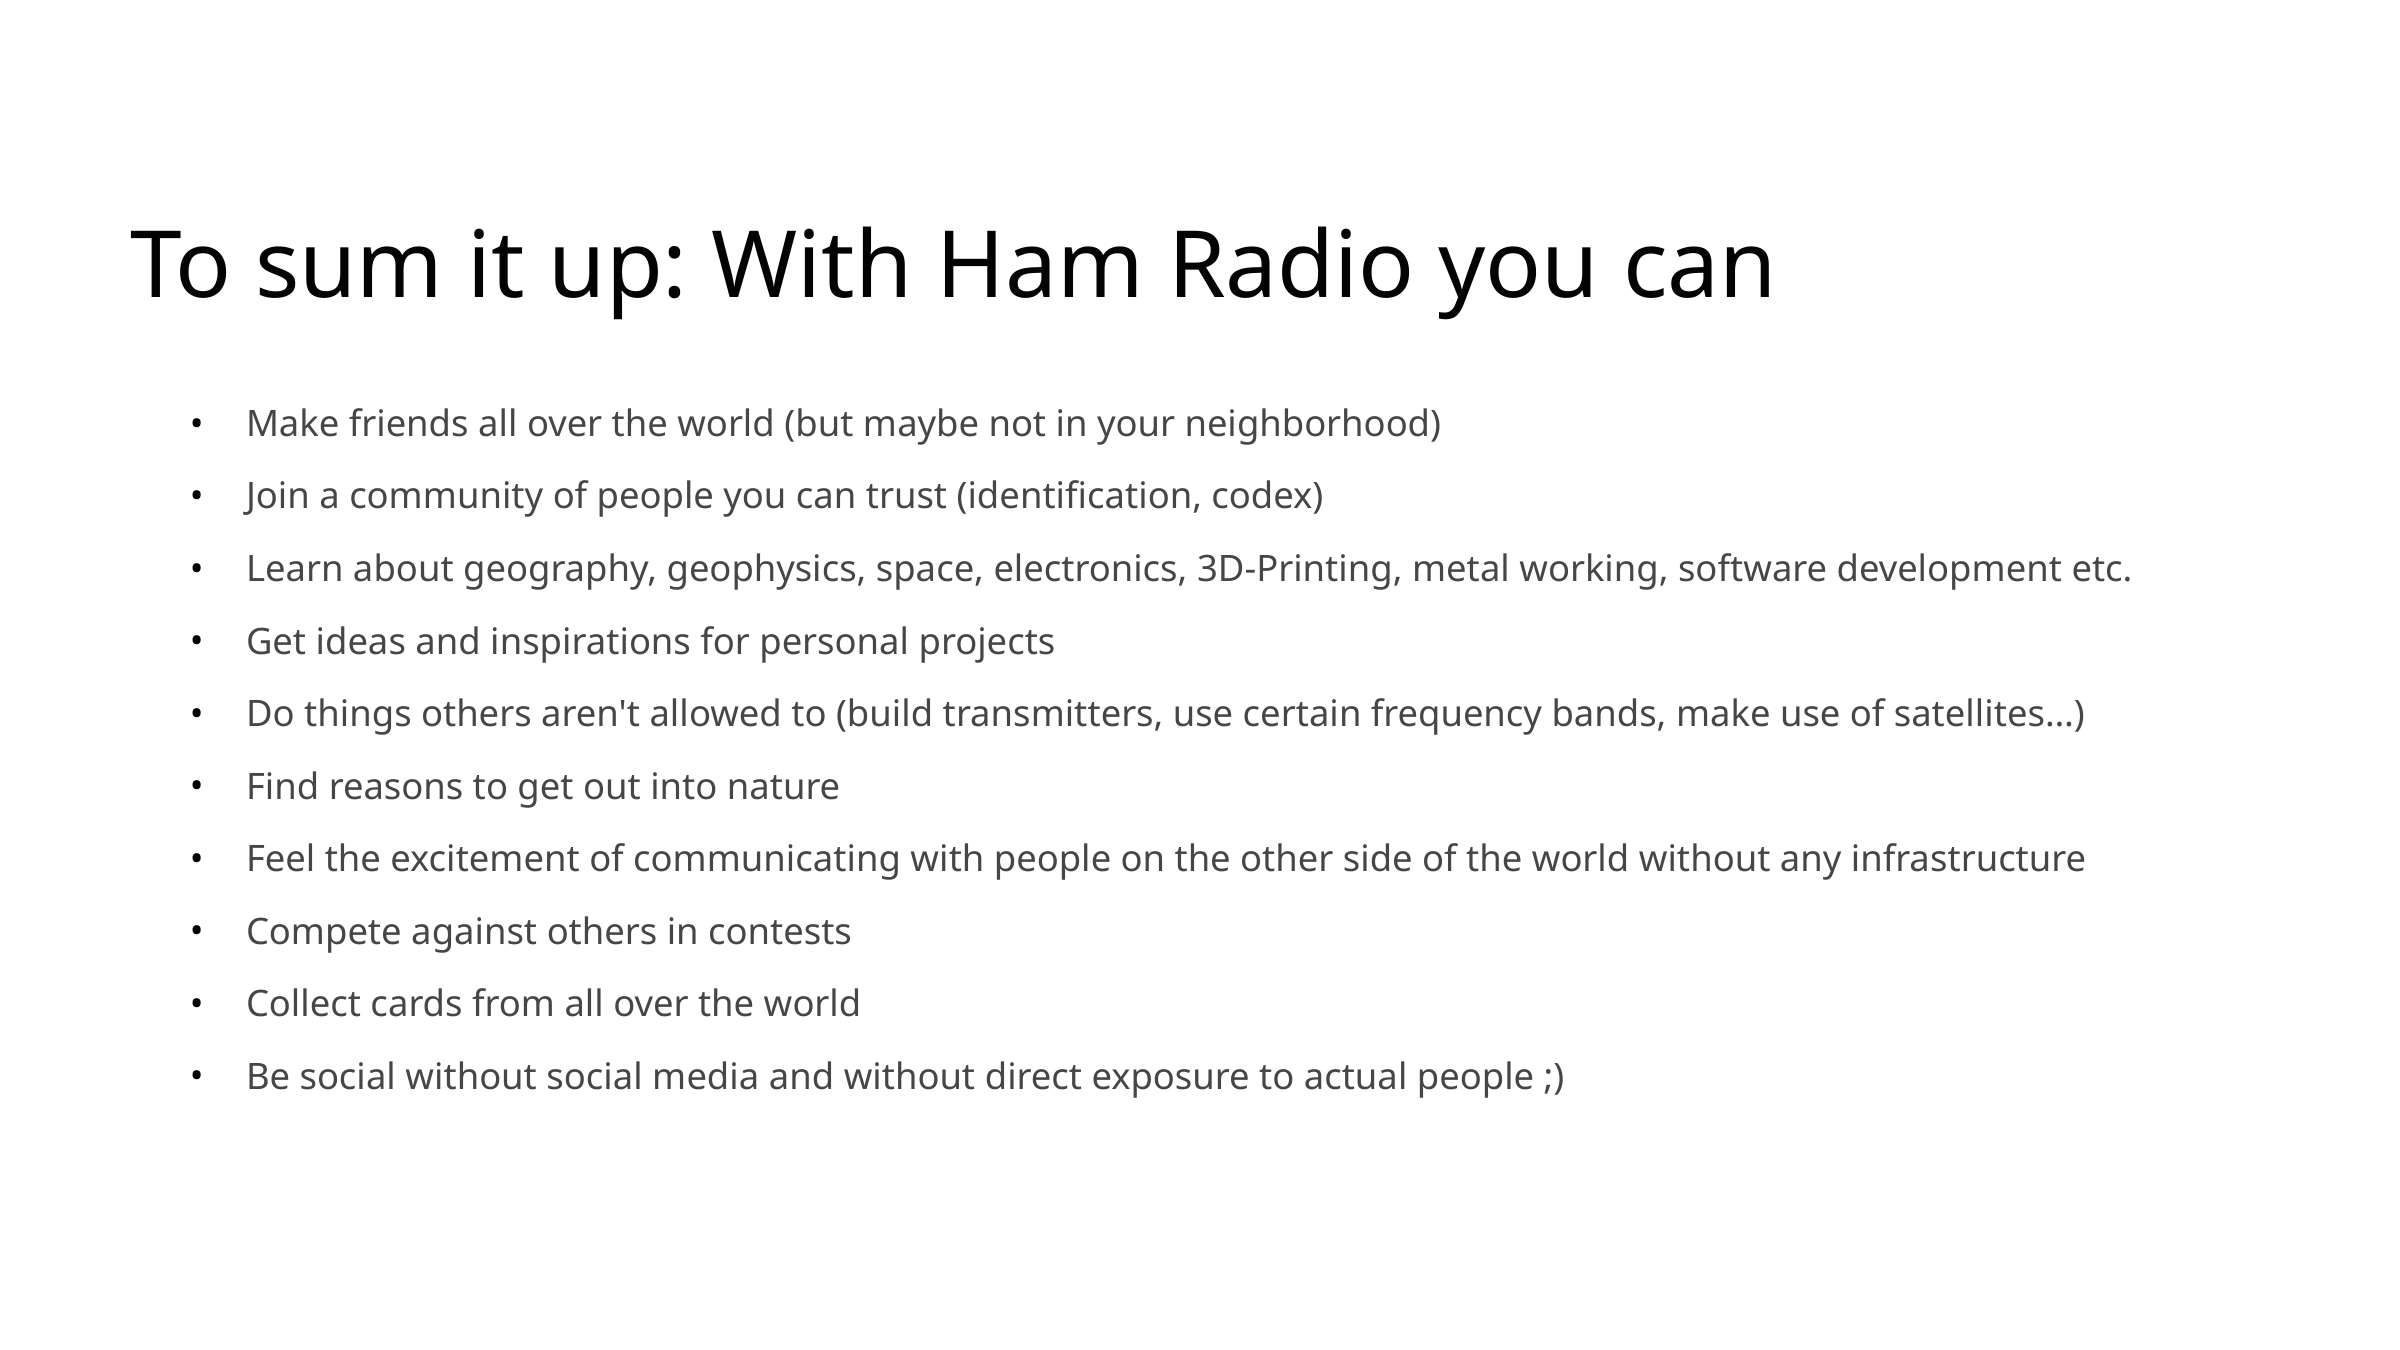

To sum it up: With Ham Radio you can
Make friends all over the world (but maybe not in your neighborhood)
Join a community of people you can trust (identification, codex)
Learn about geography, geophysics, space, electronics, 3D-Printing, metal working, software development etc.
Get ideas and inspirations for personal projects
Do things others aren't allowed to (build transmitters, use certain frequency bands, make use of satellites…)
Find reasons to get out into nature
Feel the excitement of communicating with people on the other side of the world without any infrastructure
Compete against others in contests
Collect cards from all over the world
Be social without social media and without direct exposure to actual people ;)